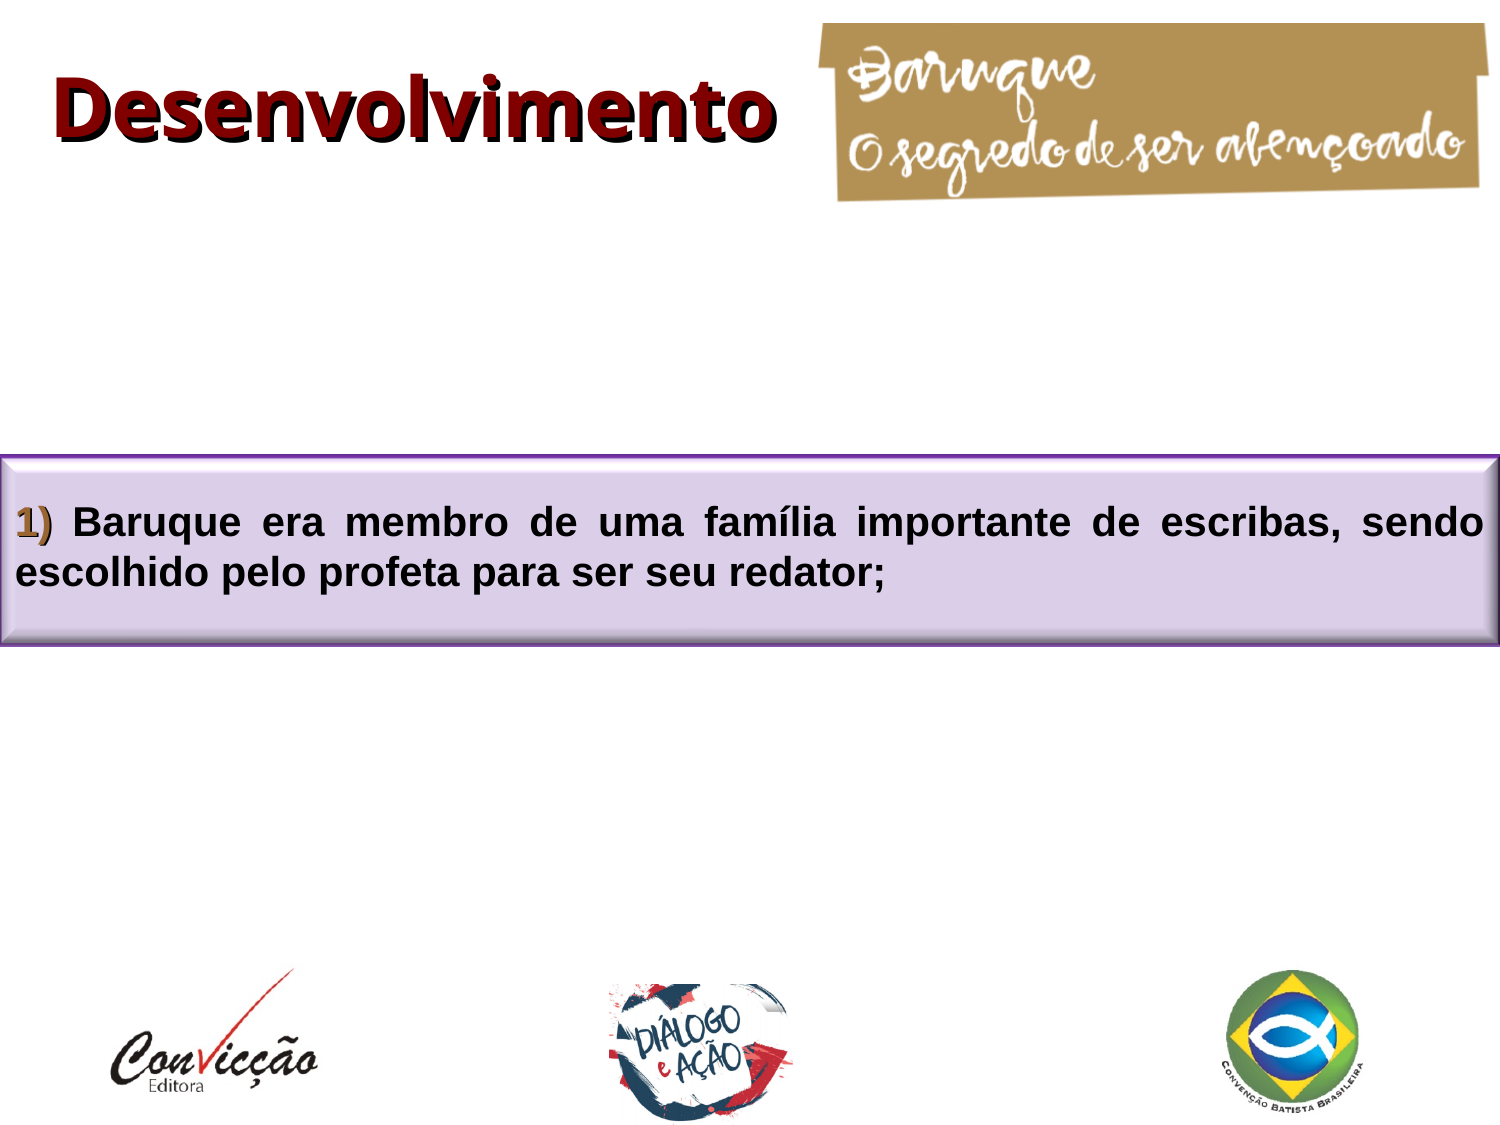

Desenvolvimento
1) Baruque era membro de uma família importante de escribas, sendo escolhido pelo profeta para ser seu redator;